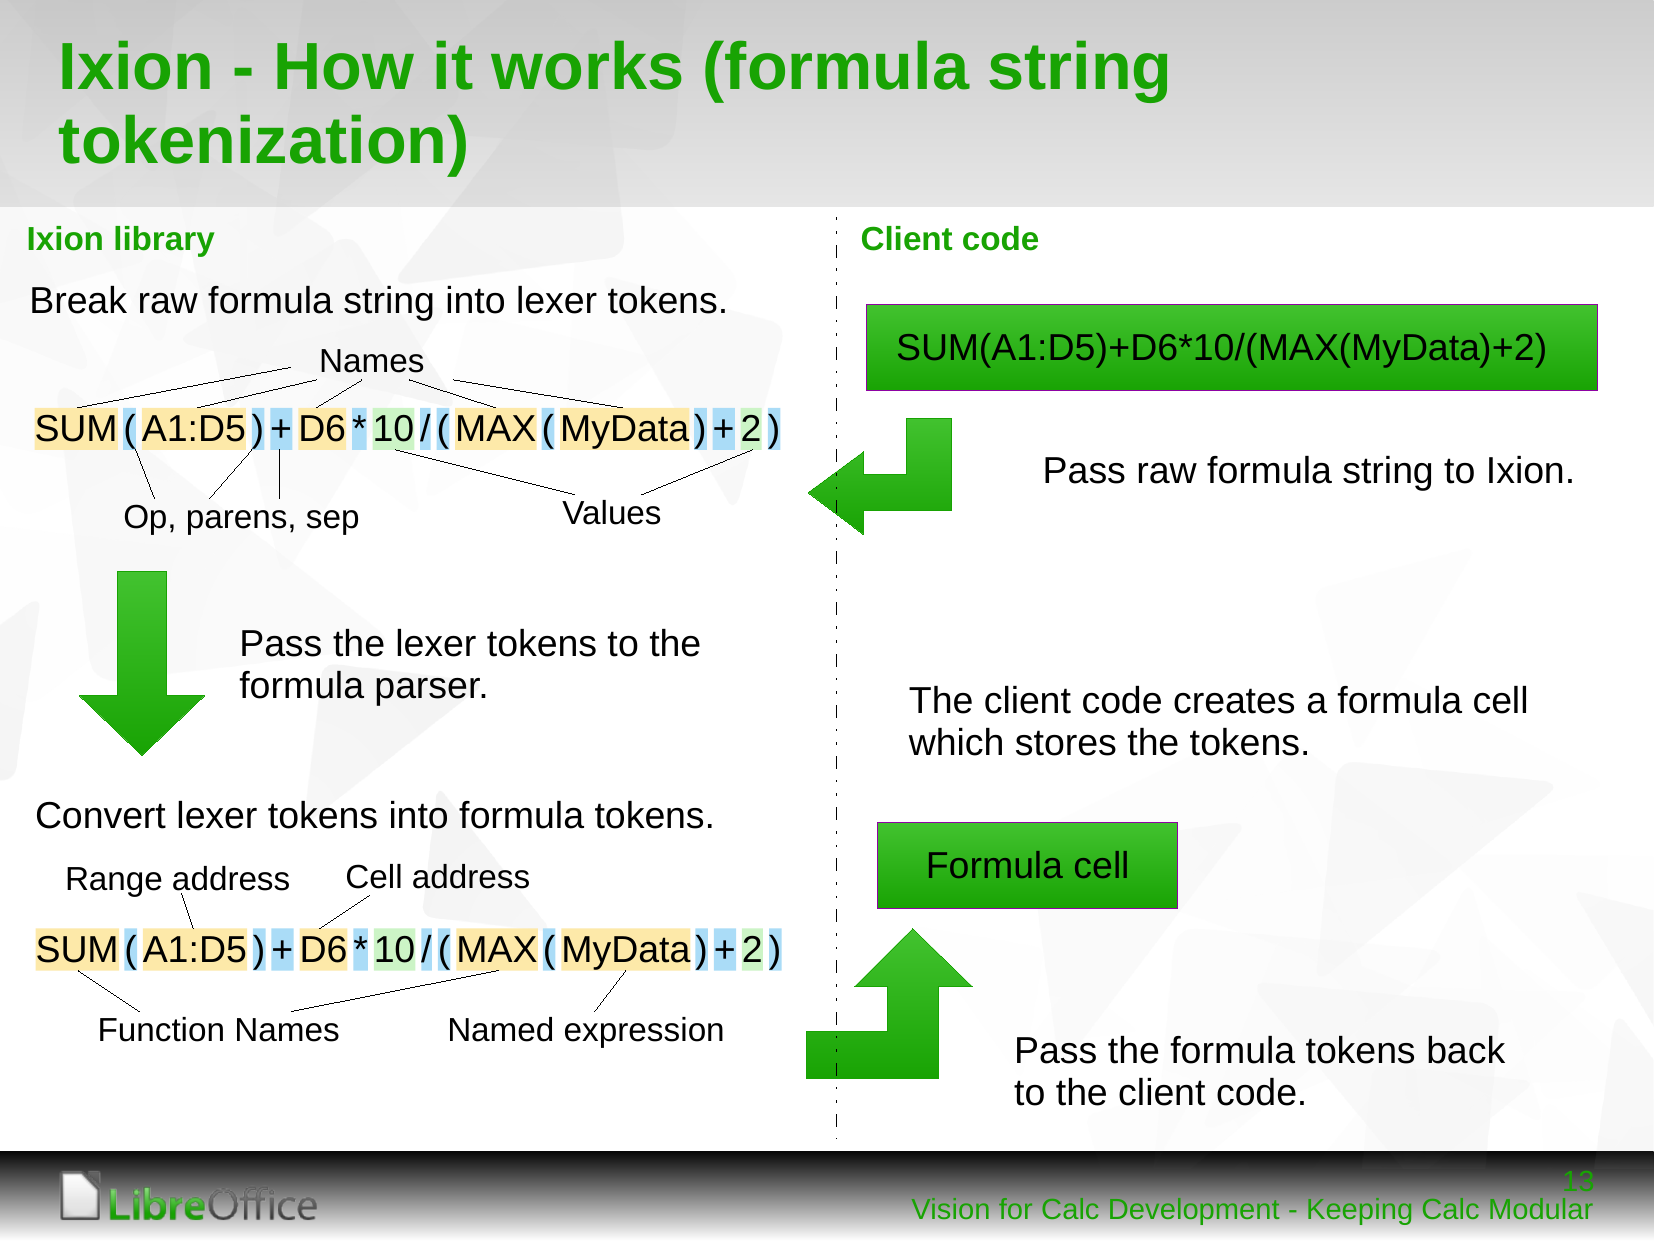

# Ixion - How it works (formula string tokenization)
Ixion library
Client code
Break raw formula string into lexer tokens.
Names
SUM
(
A1:D5
)
+
D6
*
10
/
(
MAX
(
MyData
)
+
2
)
Values
Op, parens, sep
SUM
(
A1:D5
)
+
D6
*
10
/
(
MAX
(
MyData
)
+
2
)
Pass raw formula string to Ixion.
Pass the lexer tokens to the formula parser.
The client code creates a formula cell which stores the tokens.
Formula cell
Convert lexer tokens into formula tokens.
Cell address
Range address
SUM
(
A1:D5
)
+
D6
*
10
/
(
MAX
(
MyData
)
+
2
)
Function Names
Named expression
Pass the formula tokens back to the client code.
13
Vision for Calc Development - Keeping Calc Modular